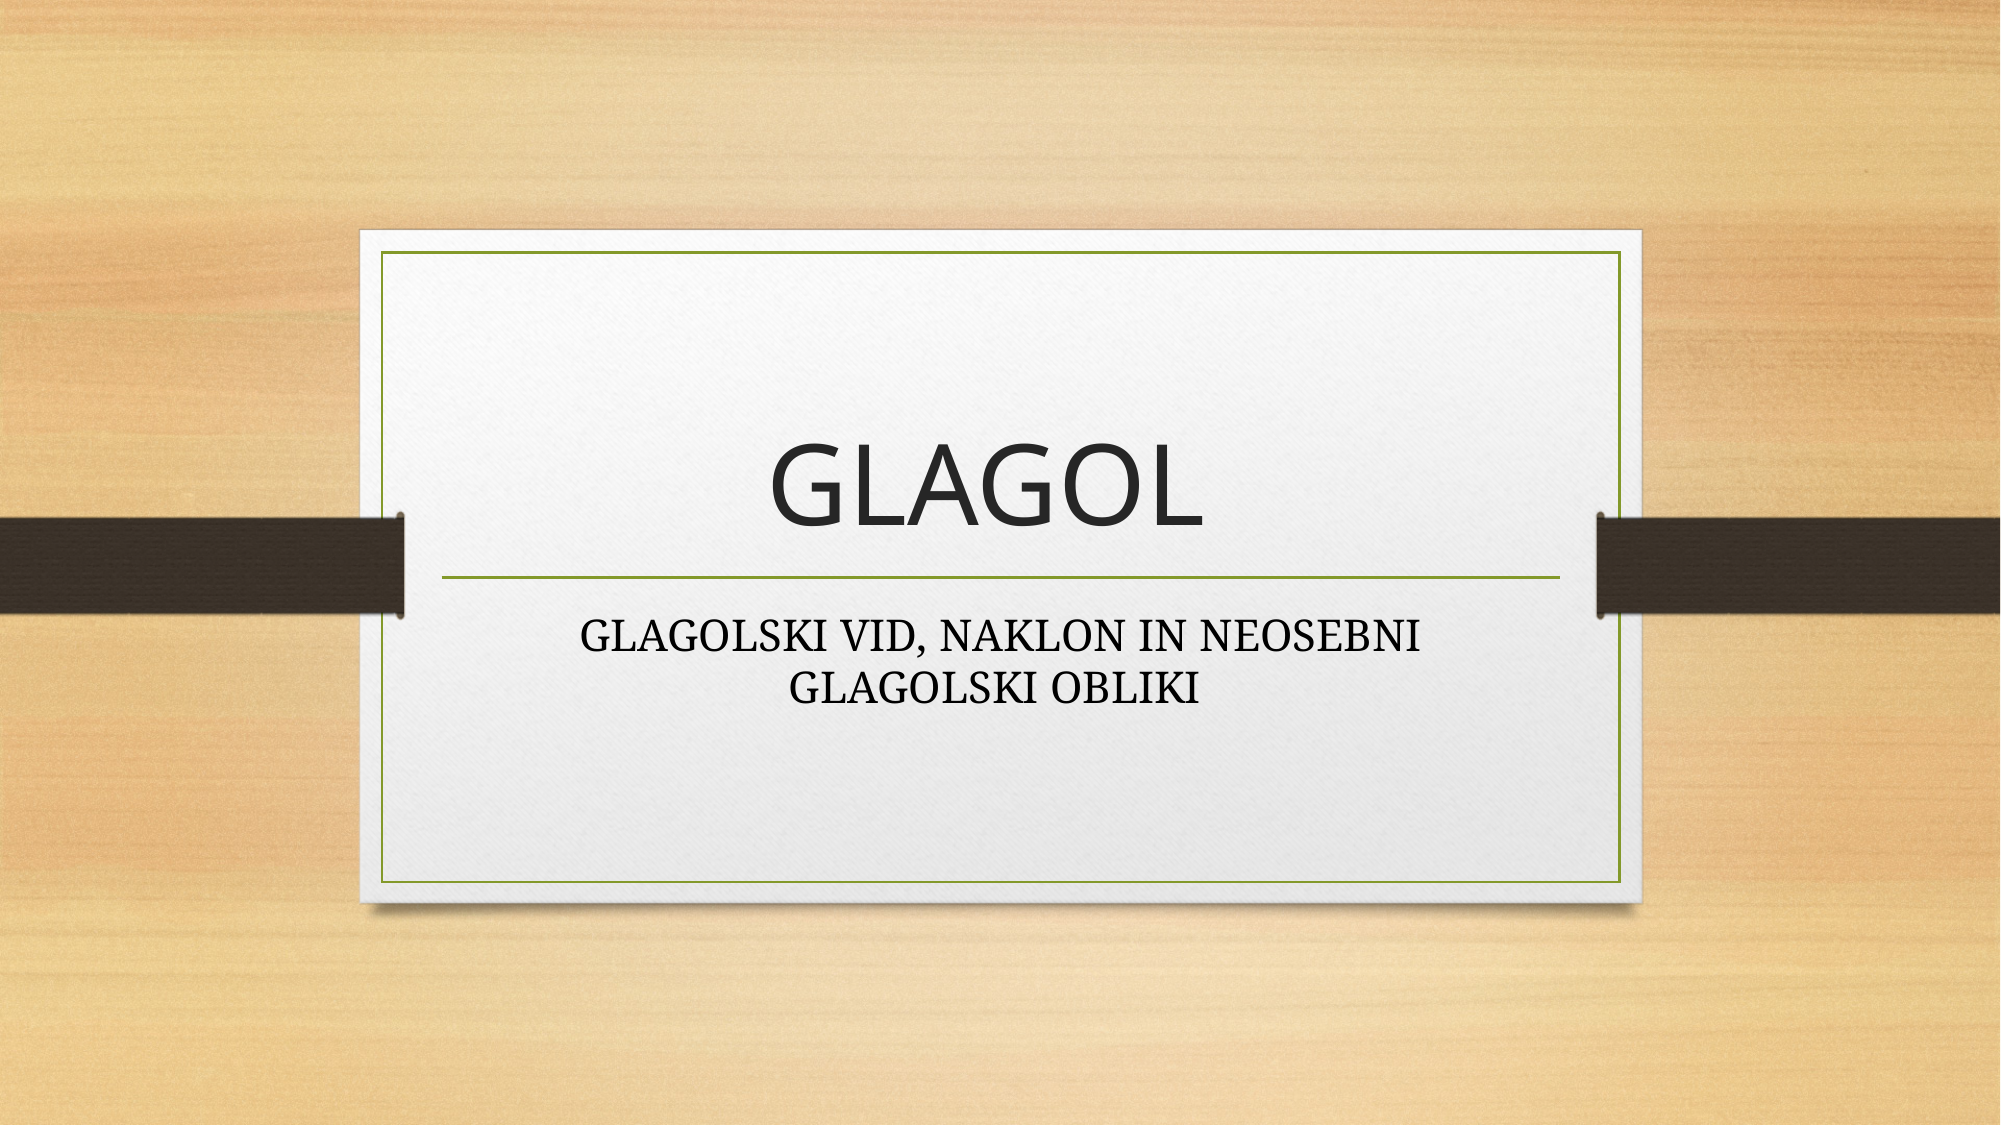

# GLAGOL
GLAGOLSKI VID, NAKLON IN NEOSEBNI GLAGOLSKI OBLIKI